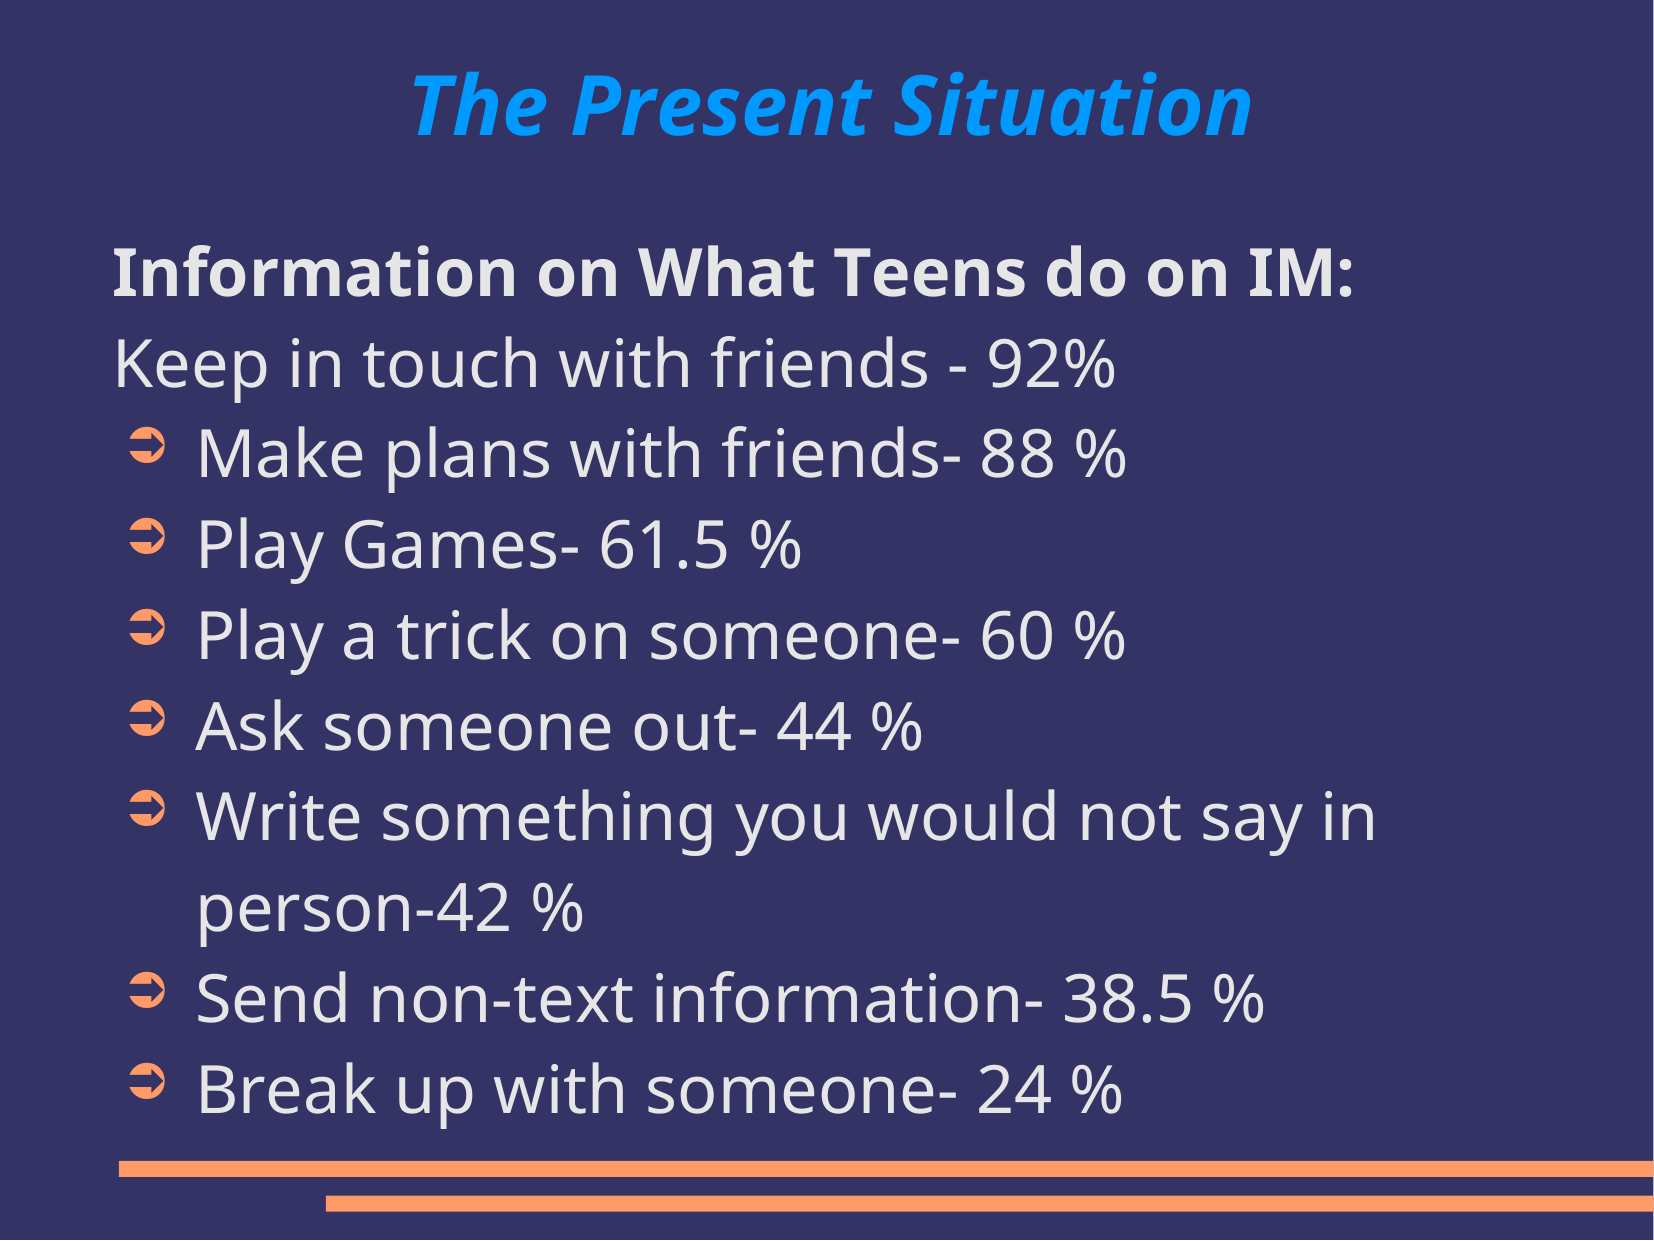

# The Present Situation
Information on What Teens do on IM:
Keep in touch with friends - 92%
Make plans with friends- 88 %
Play Games- 61.5 %
Play a trick on someone- 60 %
Ask someone out- 44 %
Write something you would not say in person-42 %
Send non-text information- 38.5 %
Break up with someone- 24 %